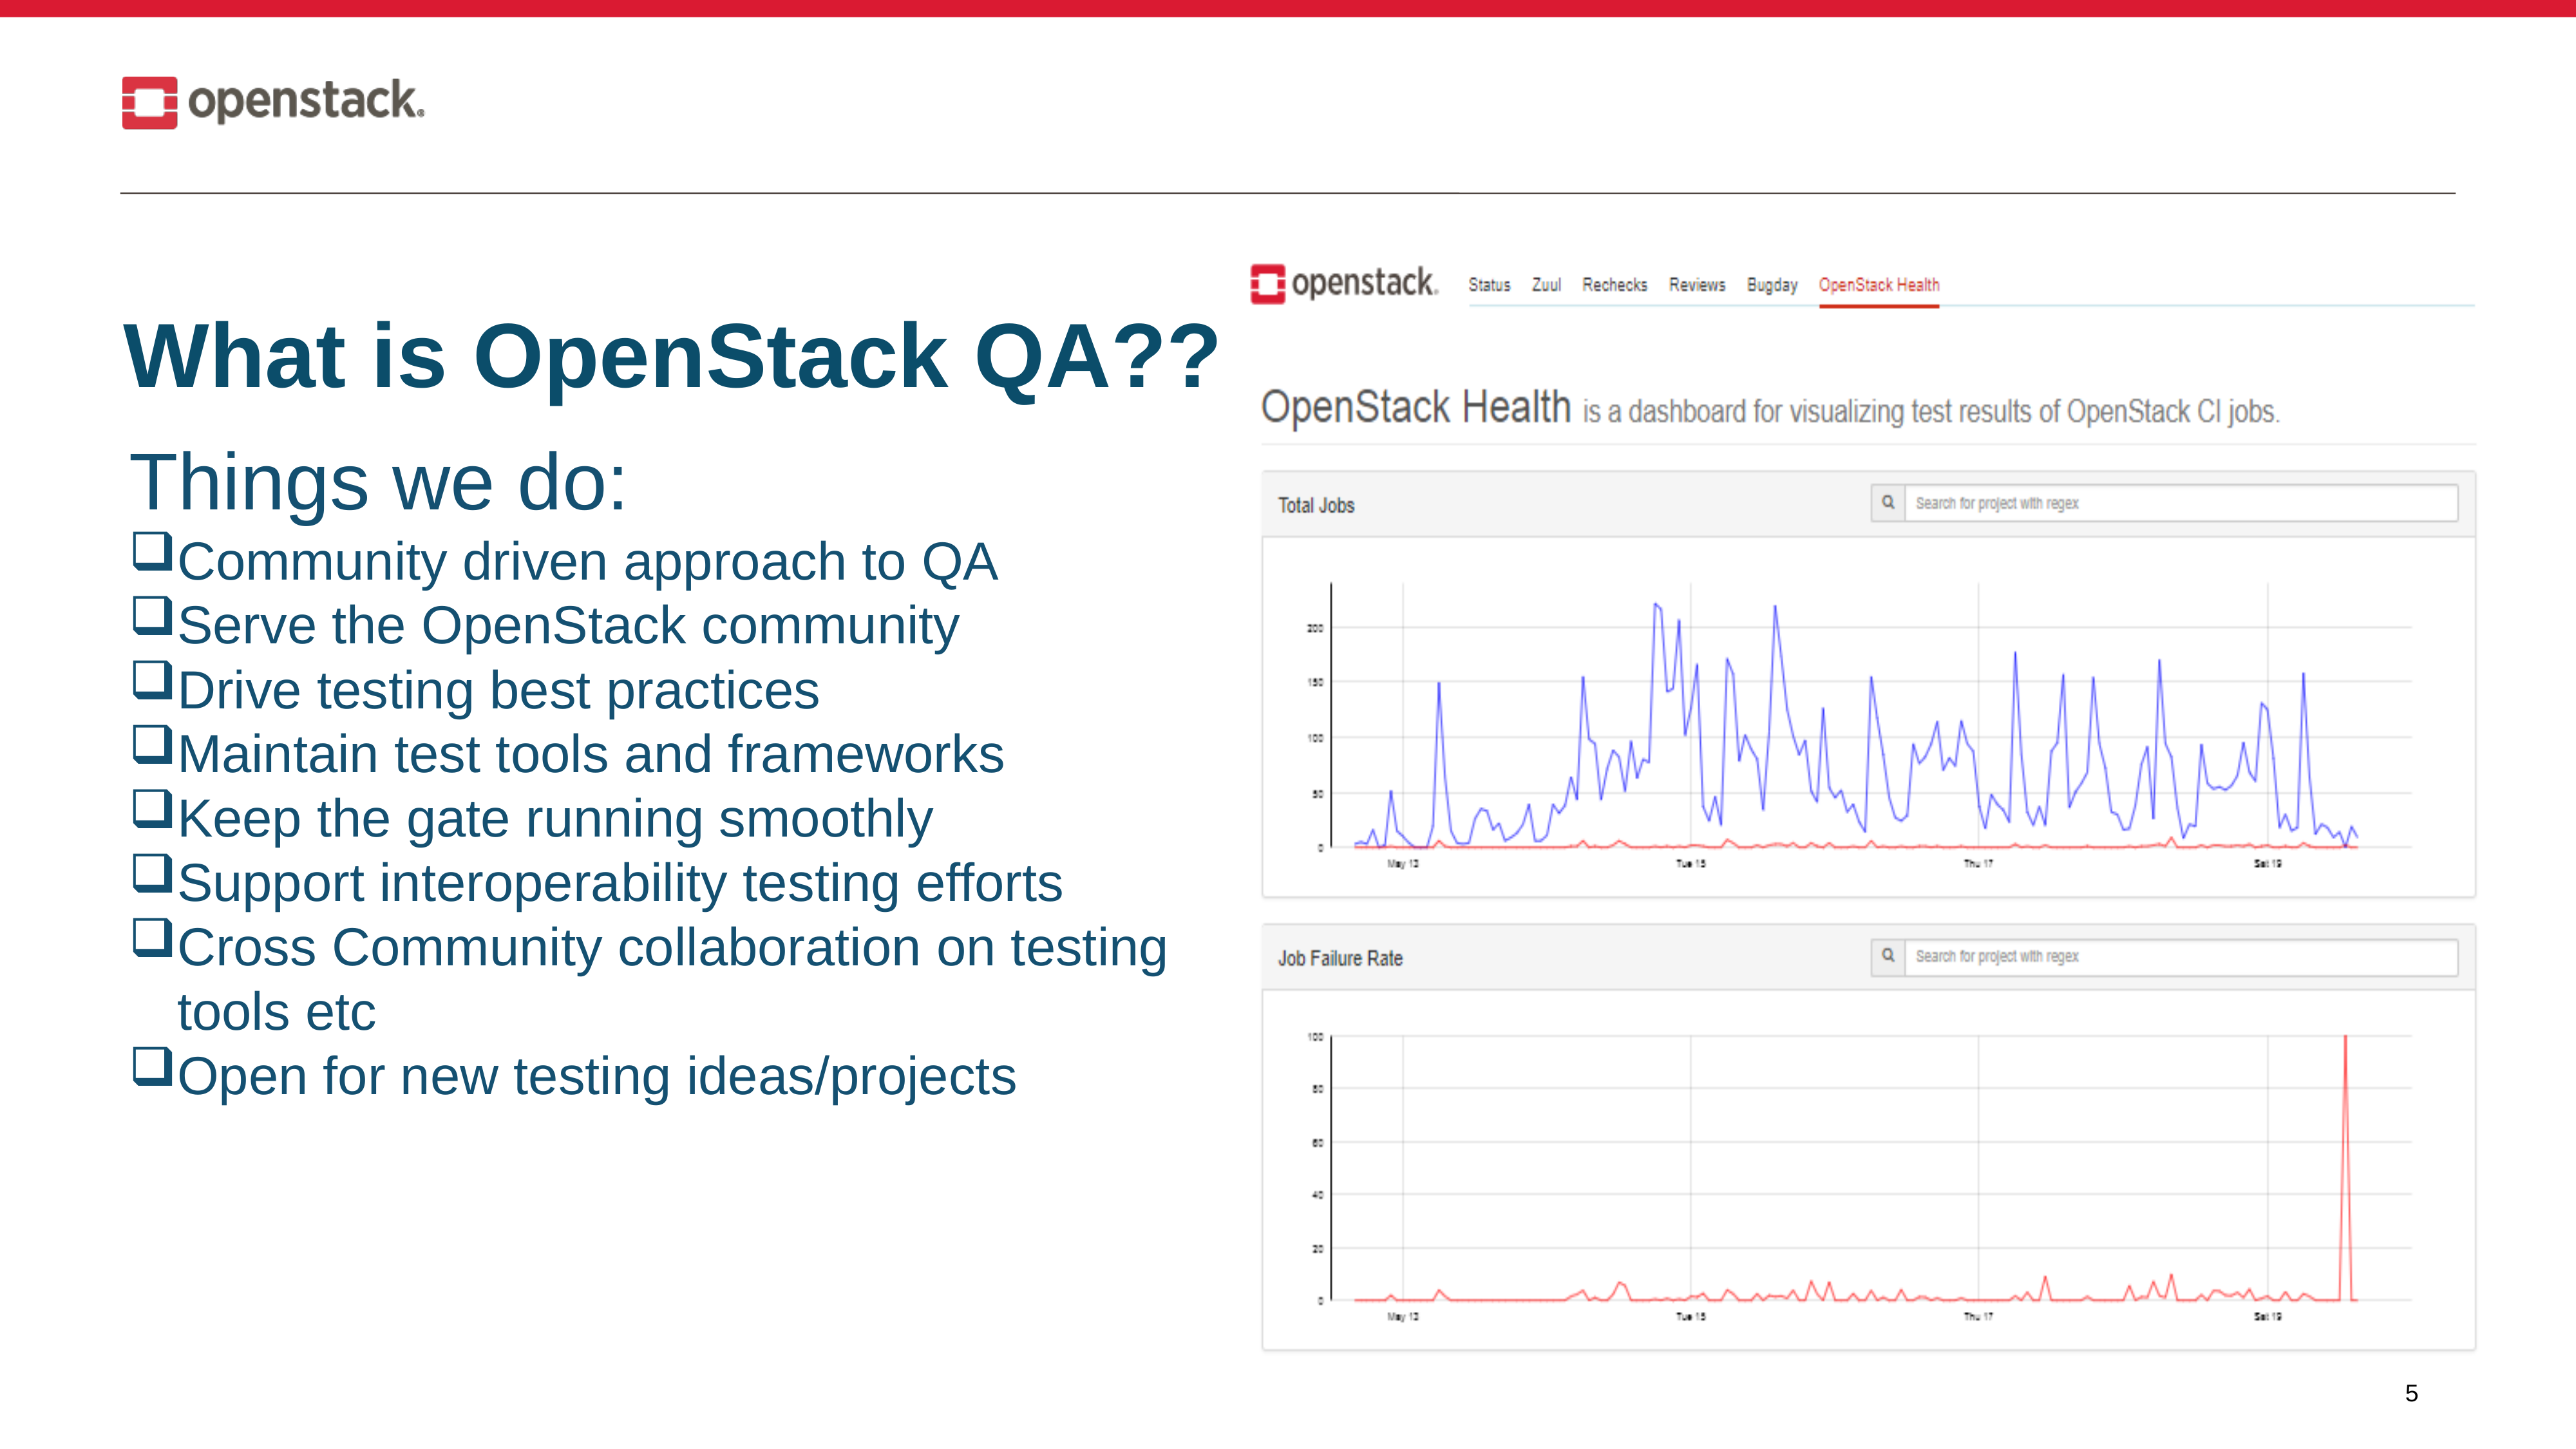

What is OpenStack QA??
Things we do:
Community driven approach to QA
Serve the OpenStack community
Drive testing best practices
Maintain test tools and frameworks
Keep the gate running smoothly
Support interoperability testing efforts
Cross Community collaboration on testing tools etc
Open for new testing ideas/projects